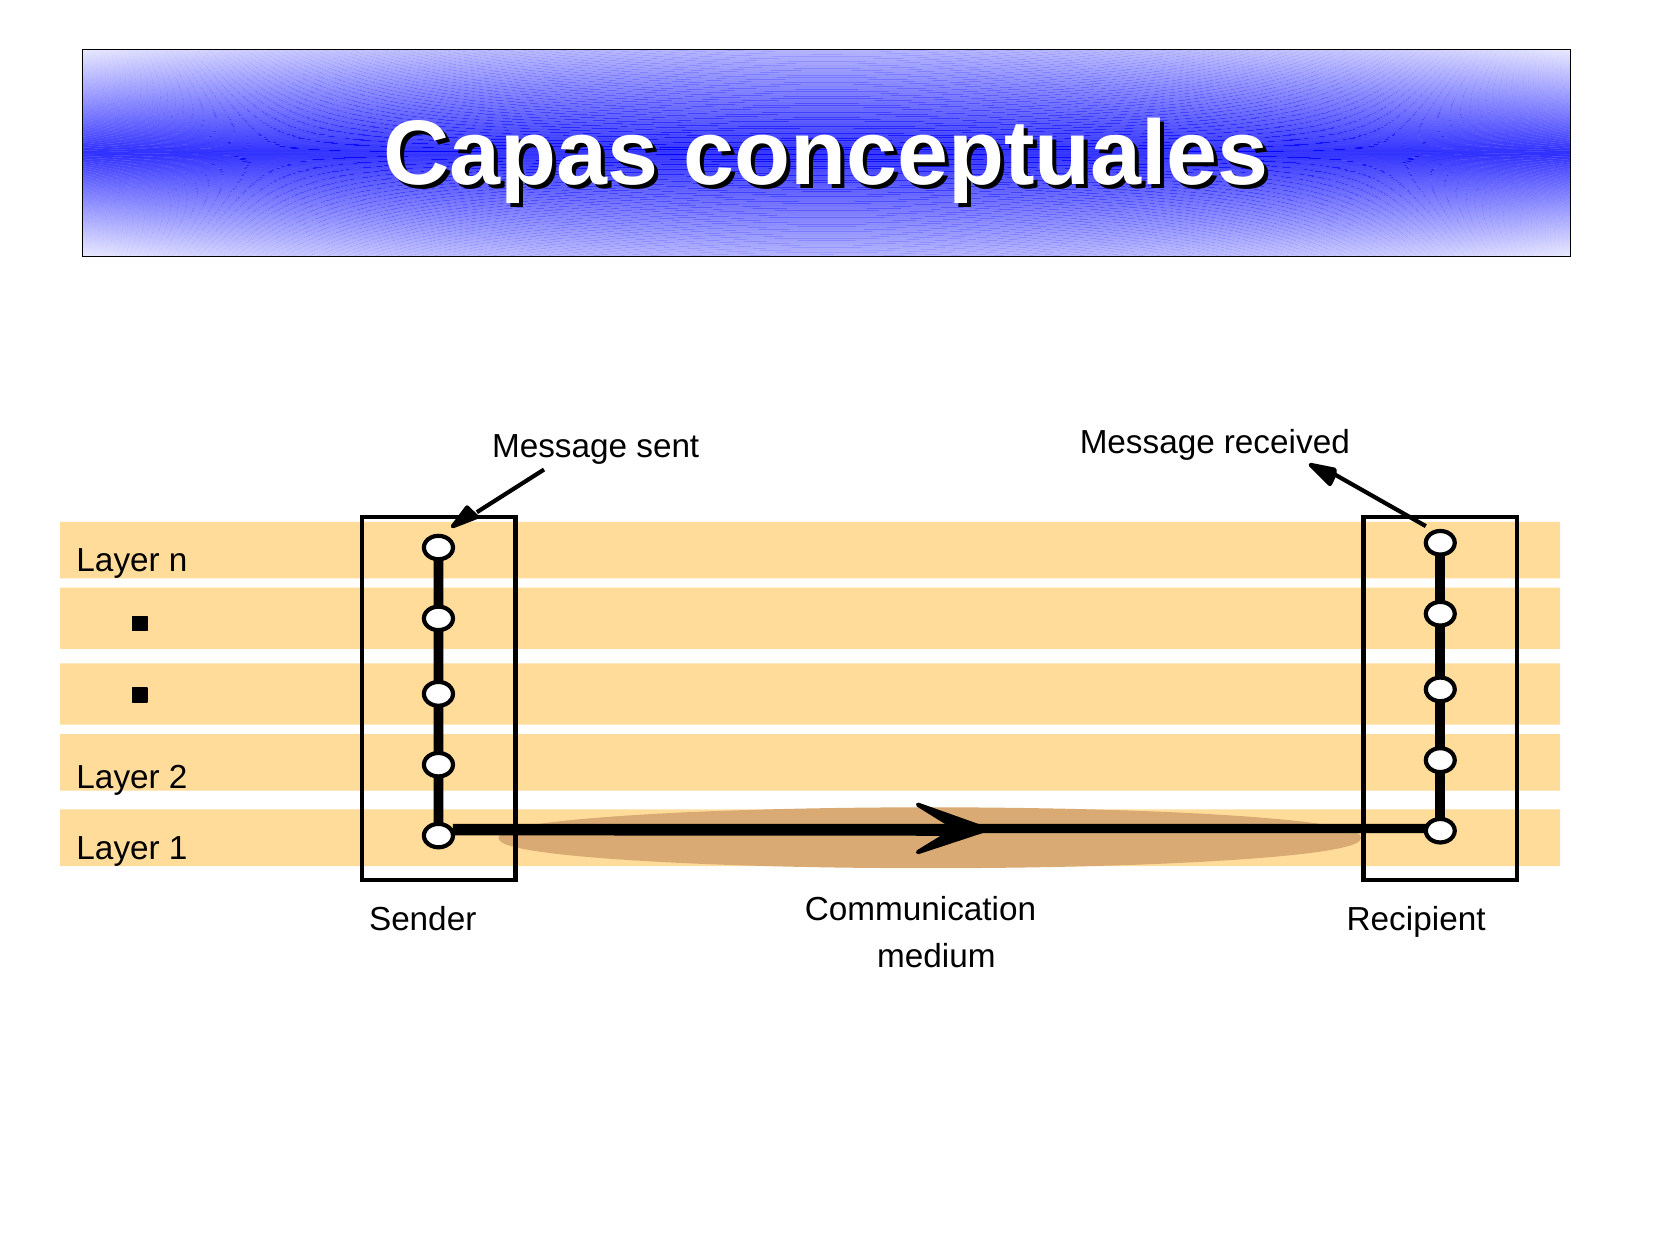

# Capas conceptuales
Message received
Message sent
Layer n
Layer 2
Layer 1
Communication
Sender
Recipient
medium